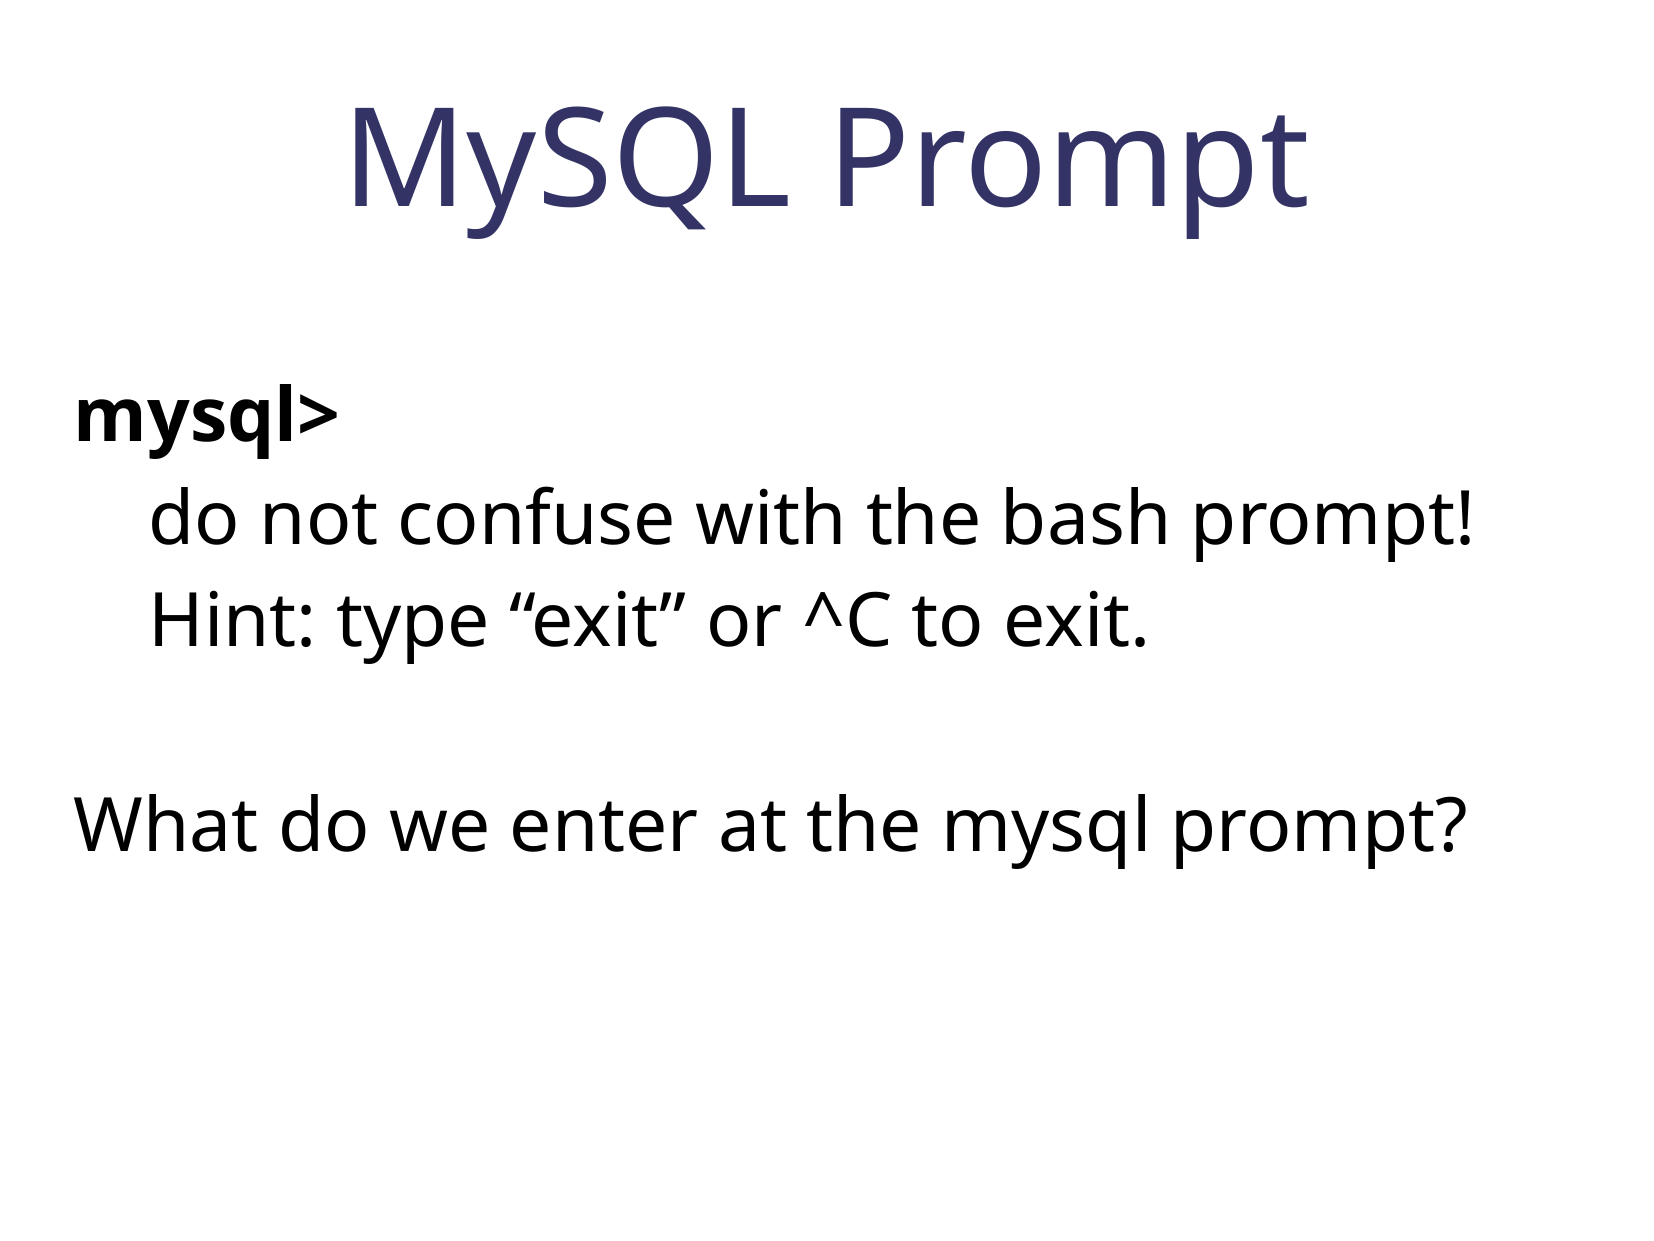

# MySQL Prompt
mysql>
	do not confuse with the bash prompt!
	Hint: type “exit” or ^C to exit.
What do we enter at the mysql prompt?